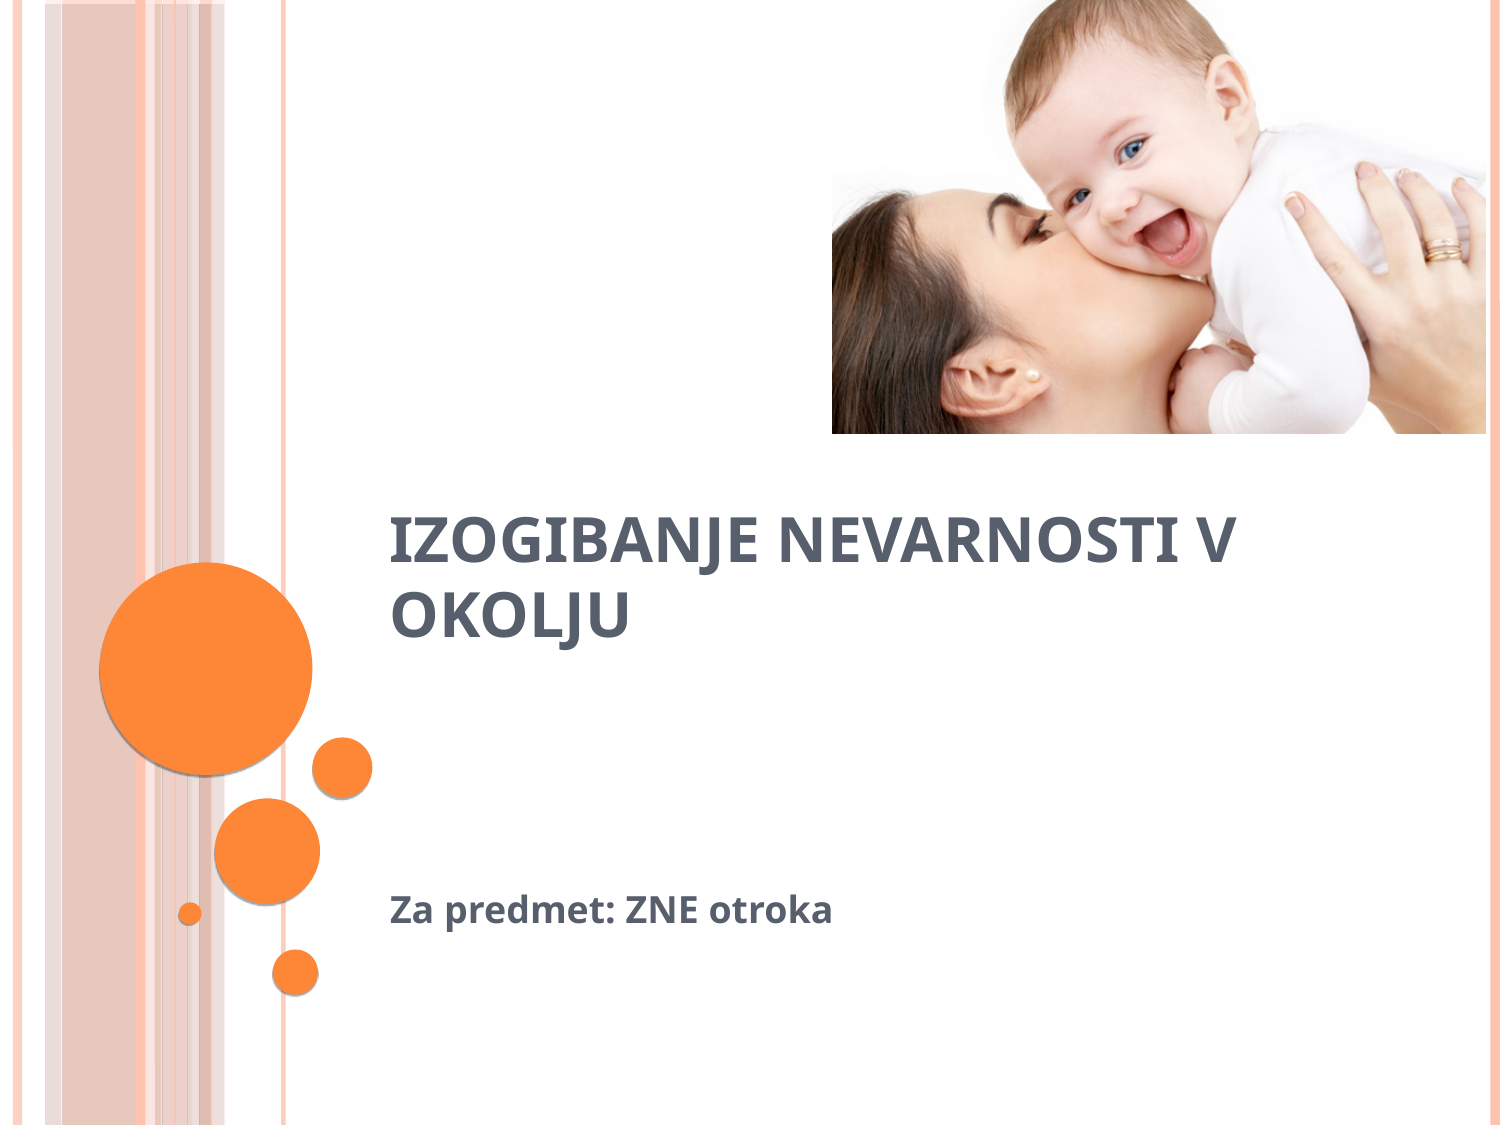

# IZOGIBANJE NEVARNOSTI V OKOLJU
Za predmet: ZNE otroka